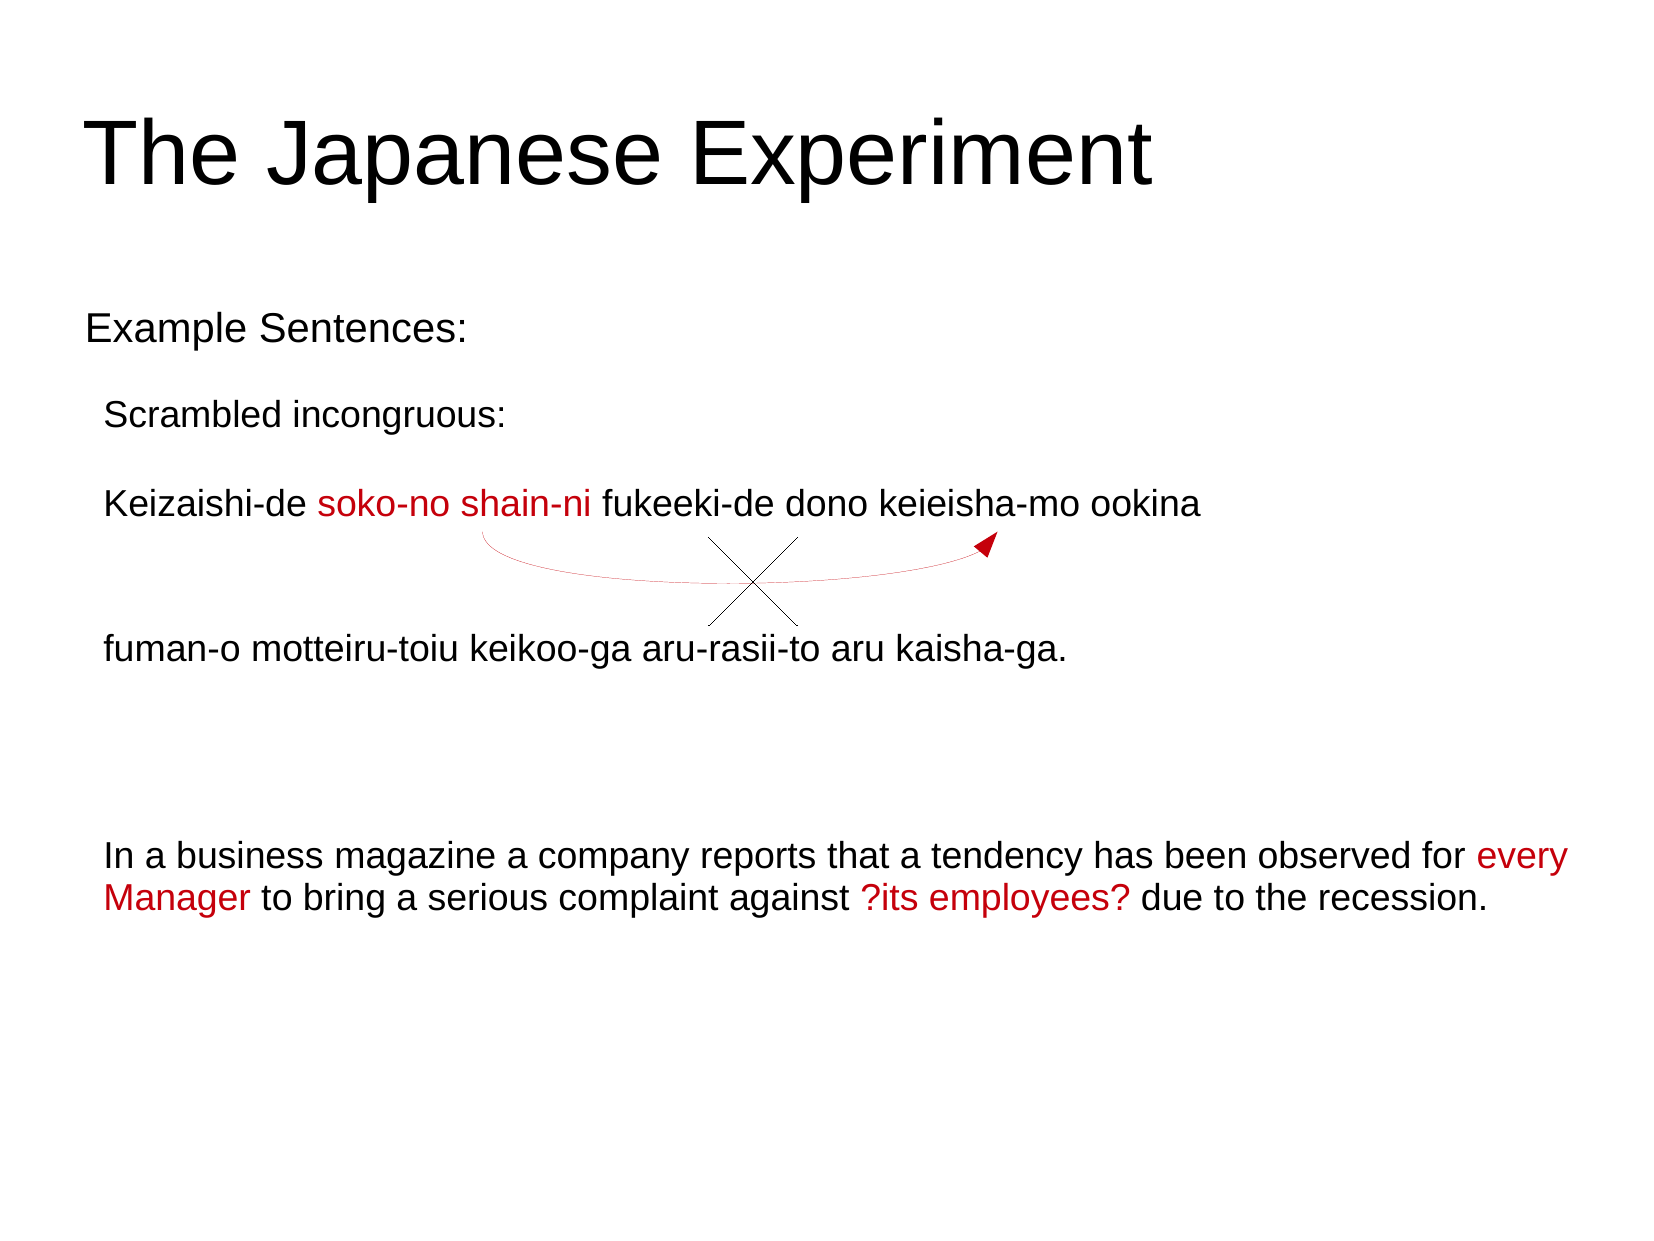

# The Japanese Experiment
Example Sentences:
Scrambled incongruous:
Keizaishi-de soko-no shain-ni fukeeki-de dono keieisha-mo ookina
fuman-o motteiru-toiu keikoo-ga aru-rasii-to aru kaisha-ga.
In a business magazine a company reports that a tendency has been observed for every
Manager to bring a serious complaint against ?its employees? due to the recession.